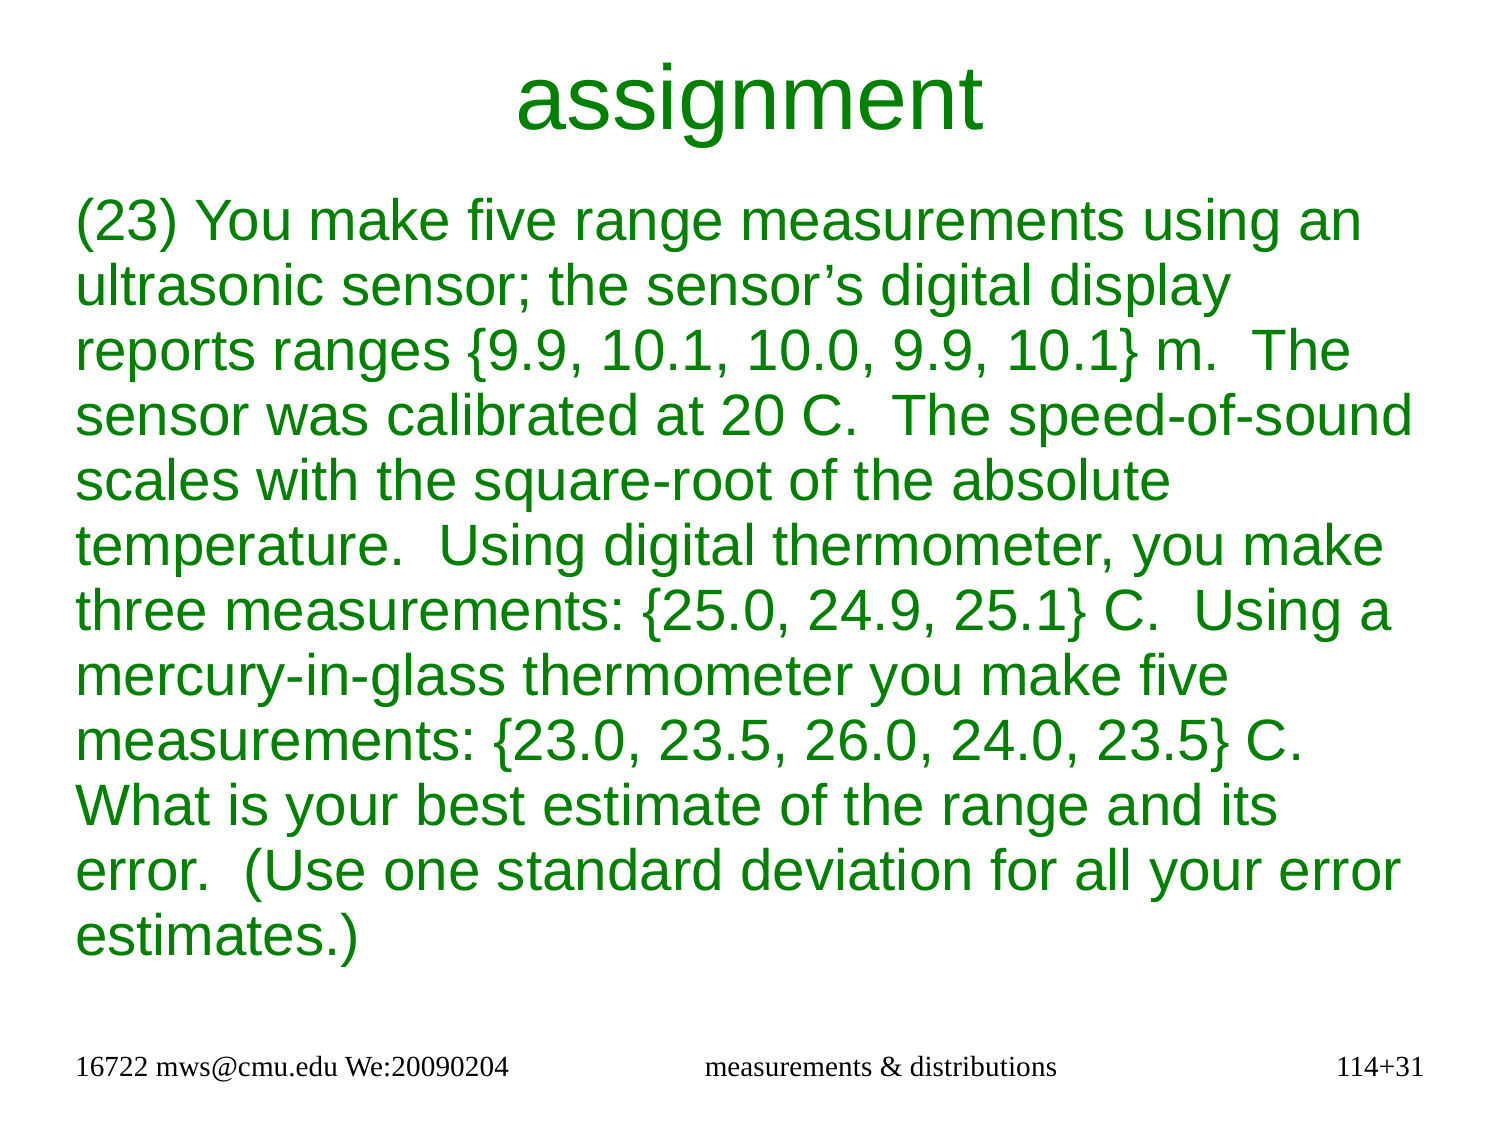

# assignment
(23) You make five range measurements using an ultrasonic sensor; the sensor’s digital display reports ranges {9.9, 10.1, 10.0, 9.9, 10.1} m. The sensor was calibrated at 20 C. The speed-of-sound scales with the square-root of the absolute temperature. Using digital thermometer, you make three measurements: {25.0, 24.9, 25.1} C. Using a mercury-in-glass thermometer you make five measurements: {23.0, 23.5, 26.0, 24.0, 23.5} C. What is your best estimate of the range and its error. (Use one standard deviation for all your error estimates.)
16722 mws@cmu.edu We:20090204
measurements & distributions
31